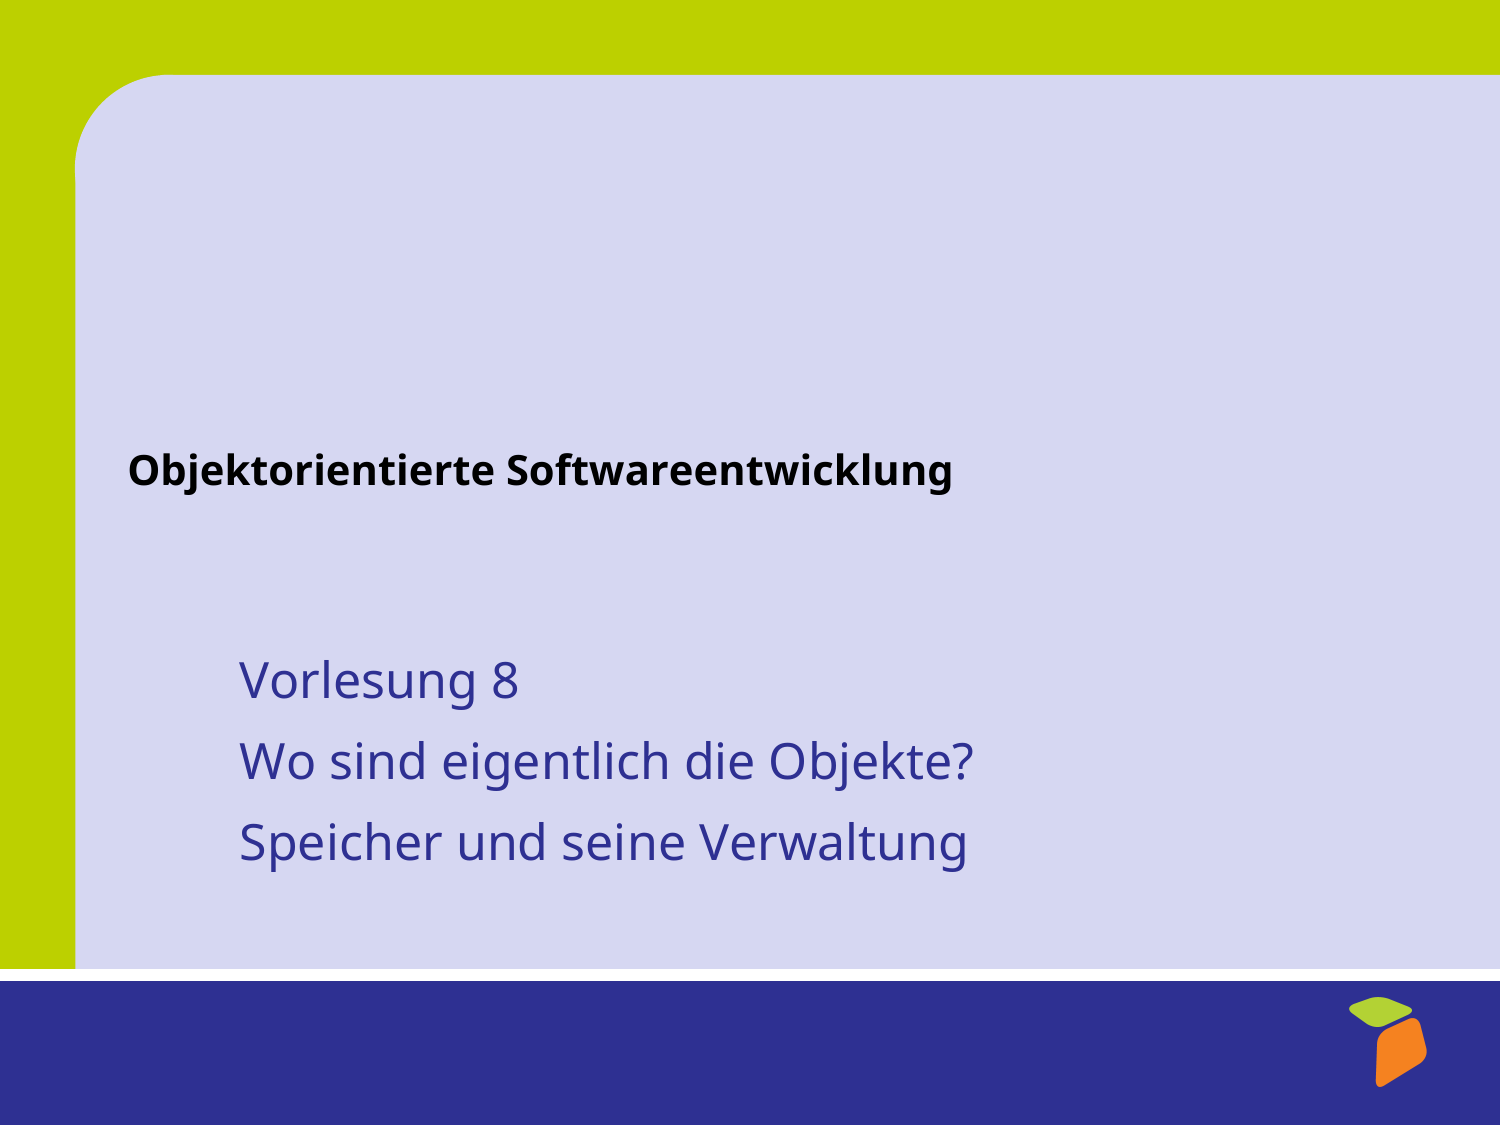

# Objektorientierte Softwareentwicklung
Vorlesung 8
Wo sind eigentlich die Objekte?
Speicher und seine Verwaltung